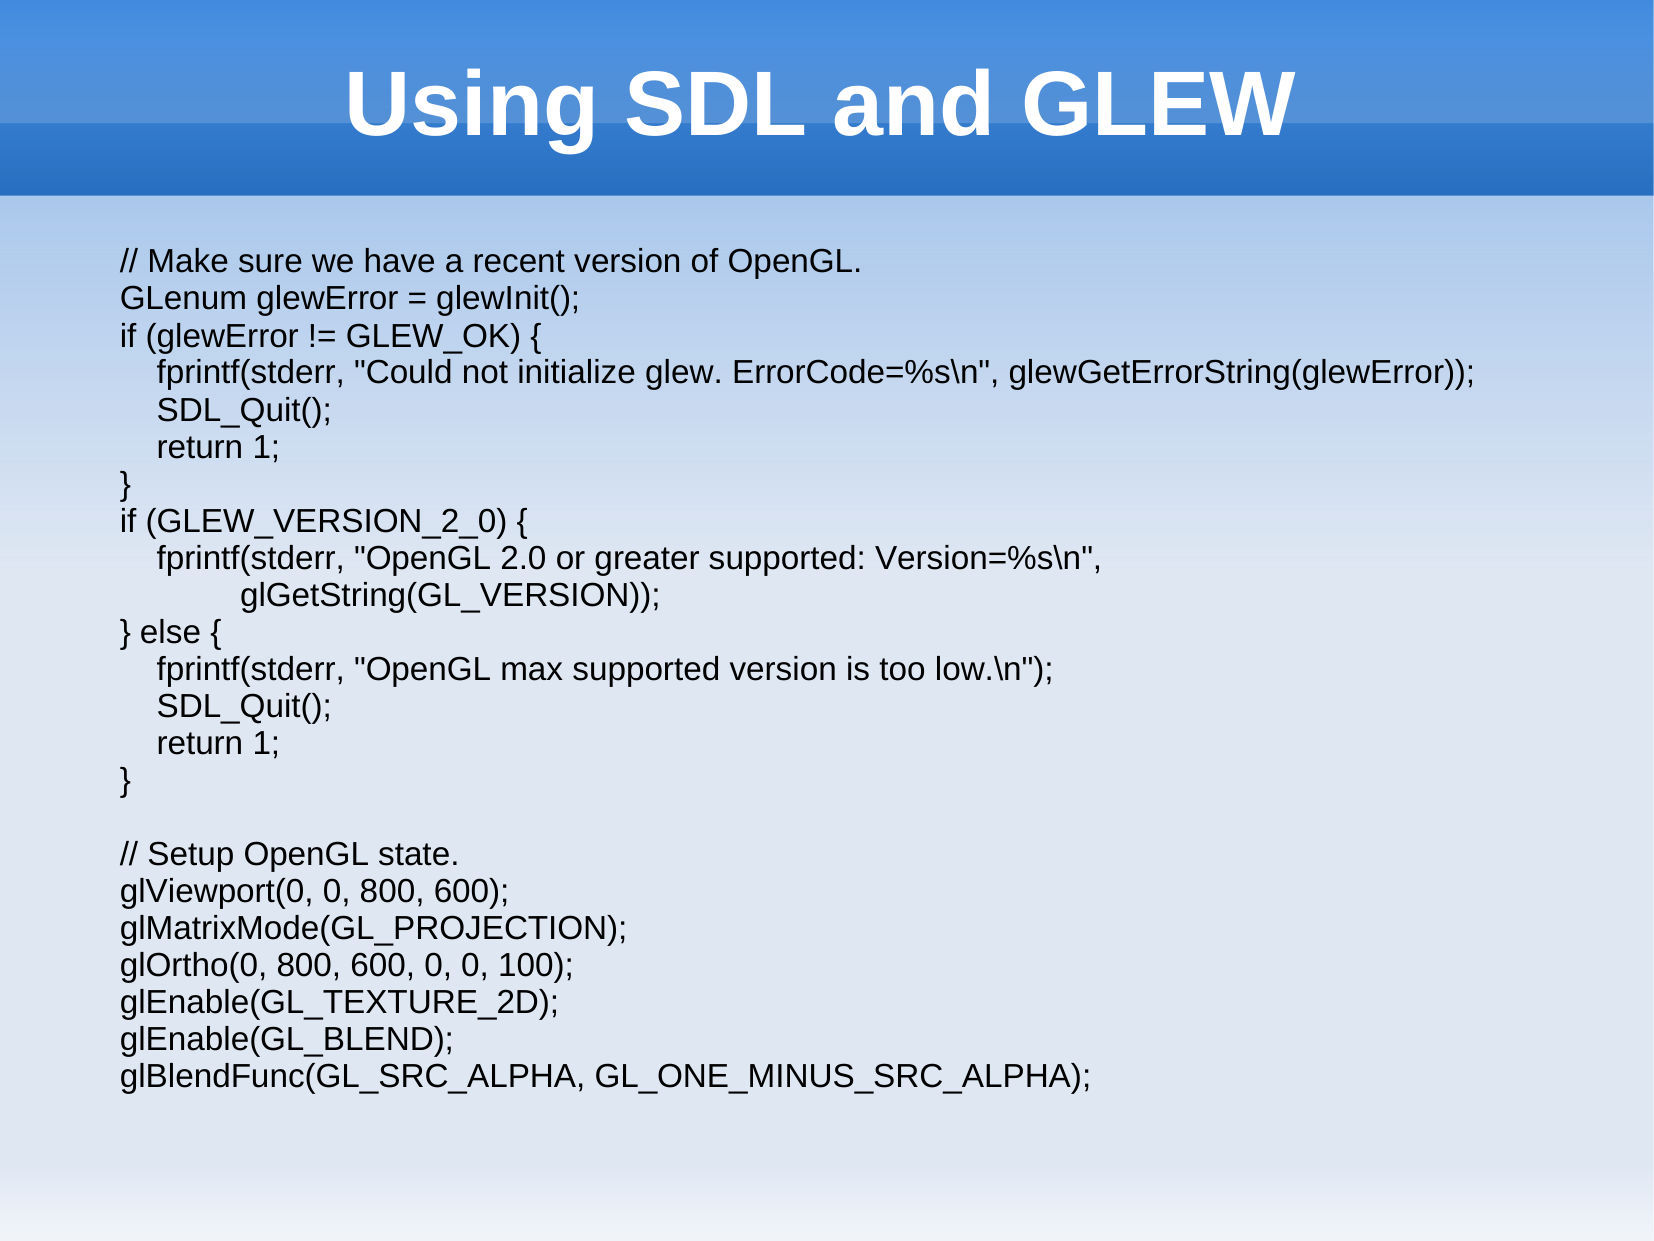

# Using SDL and GLEW
 // Make sure we have a recent version of OpenGL.
 GLenum glewError = glewInit();
 if (glewError != GLEW_OK) {
 fprintf(stderr, "Could not initialize glew. ErrorCode=%s\n", glewGetErrorString(glewError));
 SDL_Quit();
 return 1;
 }
 if (GLEW_VERSION_2_0) {
 fprintf(stderr, "OpenGL 2.0 or greater supported: Version=%s\n",
 glGetString(GL_VERSION));
 } else {
 fprintf(stderr, "OpenGL max supported version is too low.\n");
 SDL_Quit();
 return 1;
 }
 // Setup OpenGL state.
 glViewport(0, 0, 800, 600);
 glMatrixMode(GL_PROJECTION);
 glOrtho(0, 800, 600, 0, 0, 100);
 glEnable(GL_TEXTURE_2D);
 glEnable(GL_BLEND);
 glBlendFunc(GL_SRC_ALPHA, GL_ONE_MINUS_SRC_ALPHA);